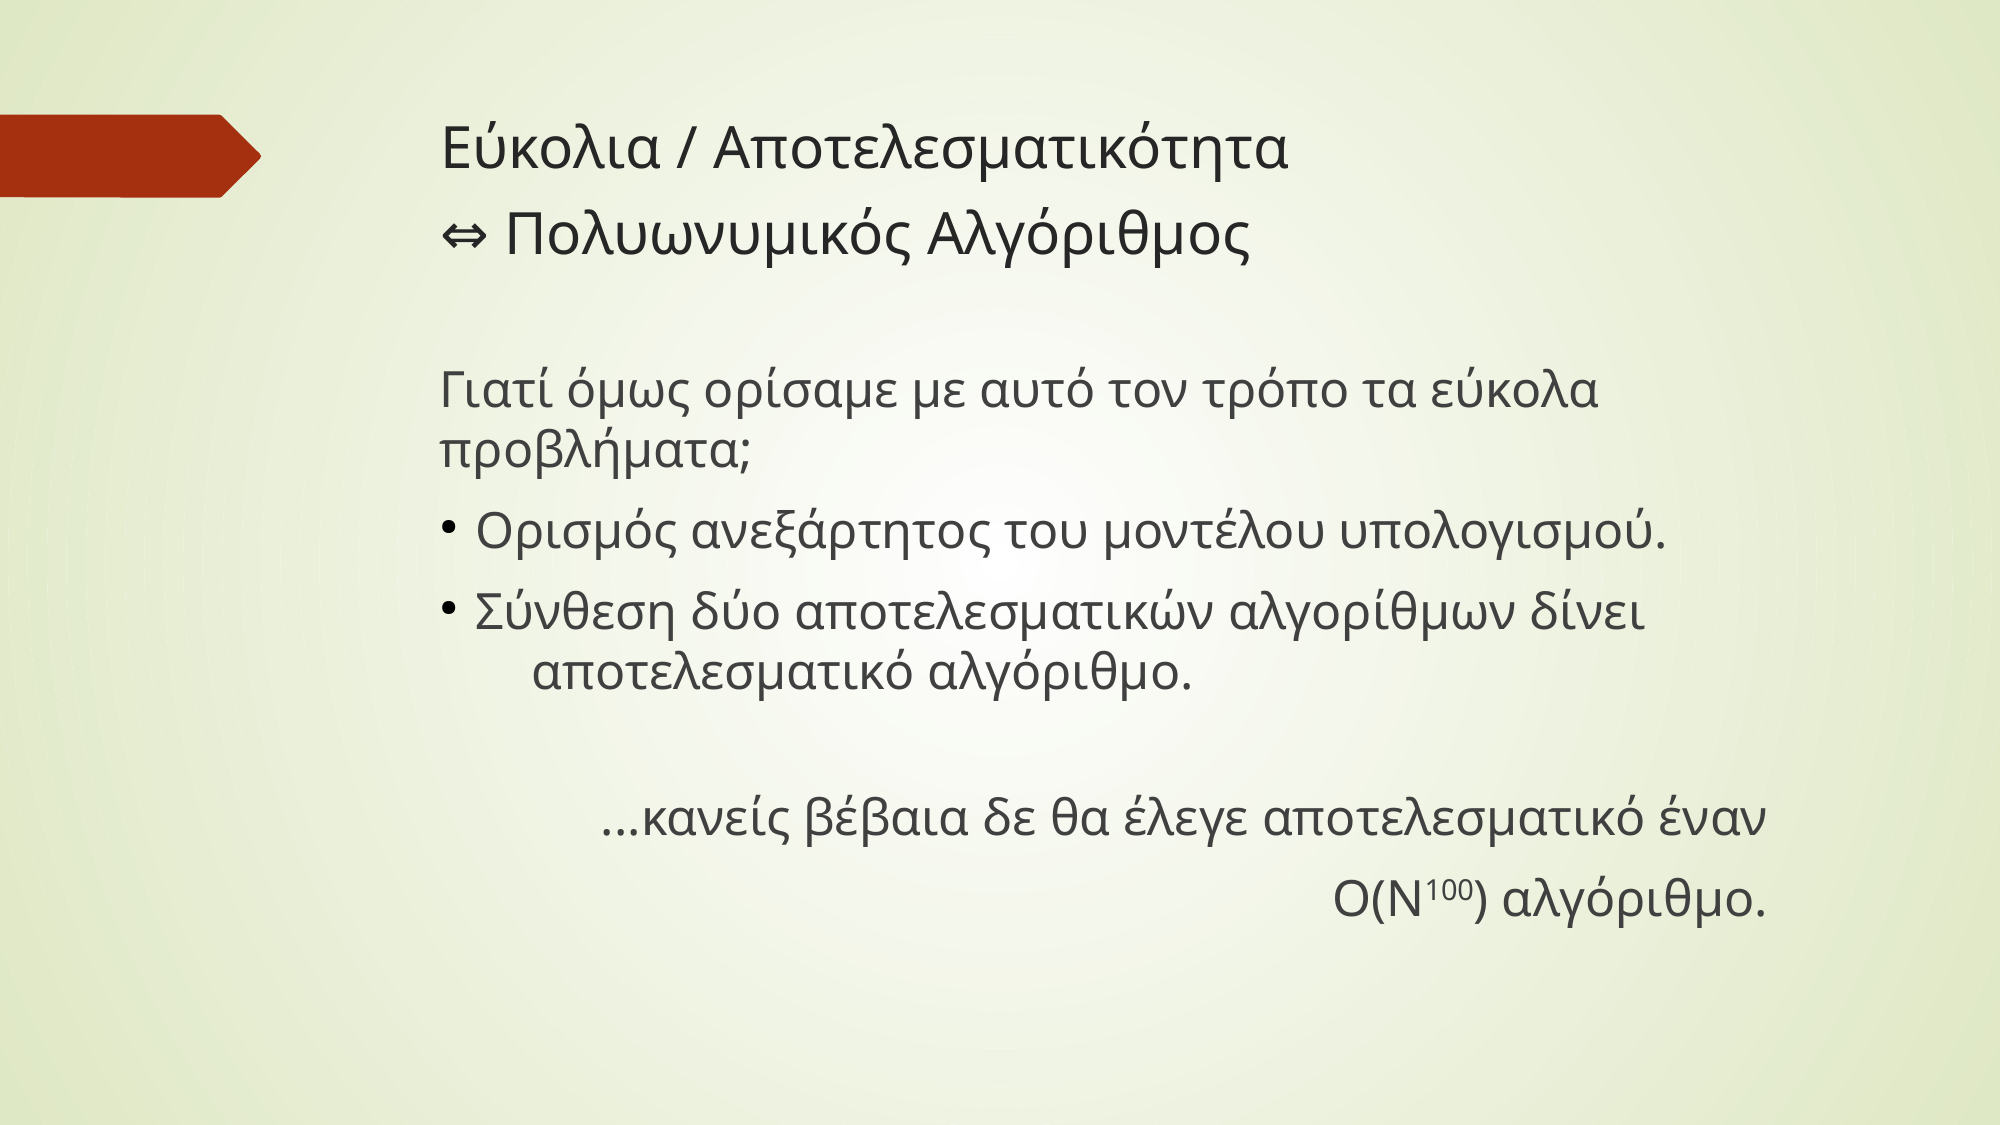

# Εύκολια / Αποτελεσματικότητα ⇔ Πολυωνυμικός Αλγόριθμος
Γιατί όμως ορίσαμε με αυτό τον τρόπο τα εύκολα προβλήματα;
Ορισμός ανεξάρτητος του μοντέλου υπολογισμού.
Σύνθεση δύο αποτελεσματικών αλγορίθμων δίνει
αποτελεσματικό αλγόριθμο.
...κανείς βέβαια δε θα έλεγε αποτελεσματικό έναν
Ο(N100) αλγόριθμο.